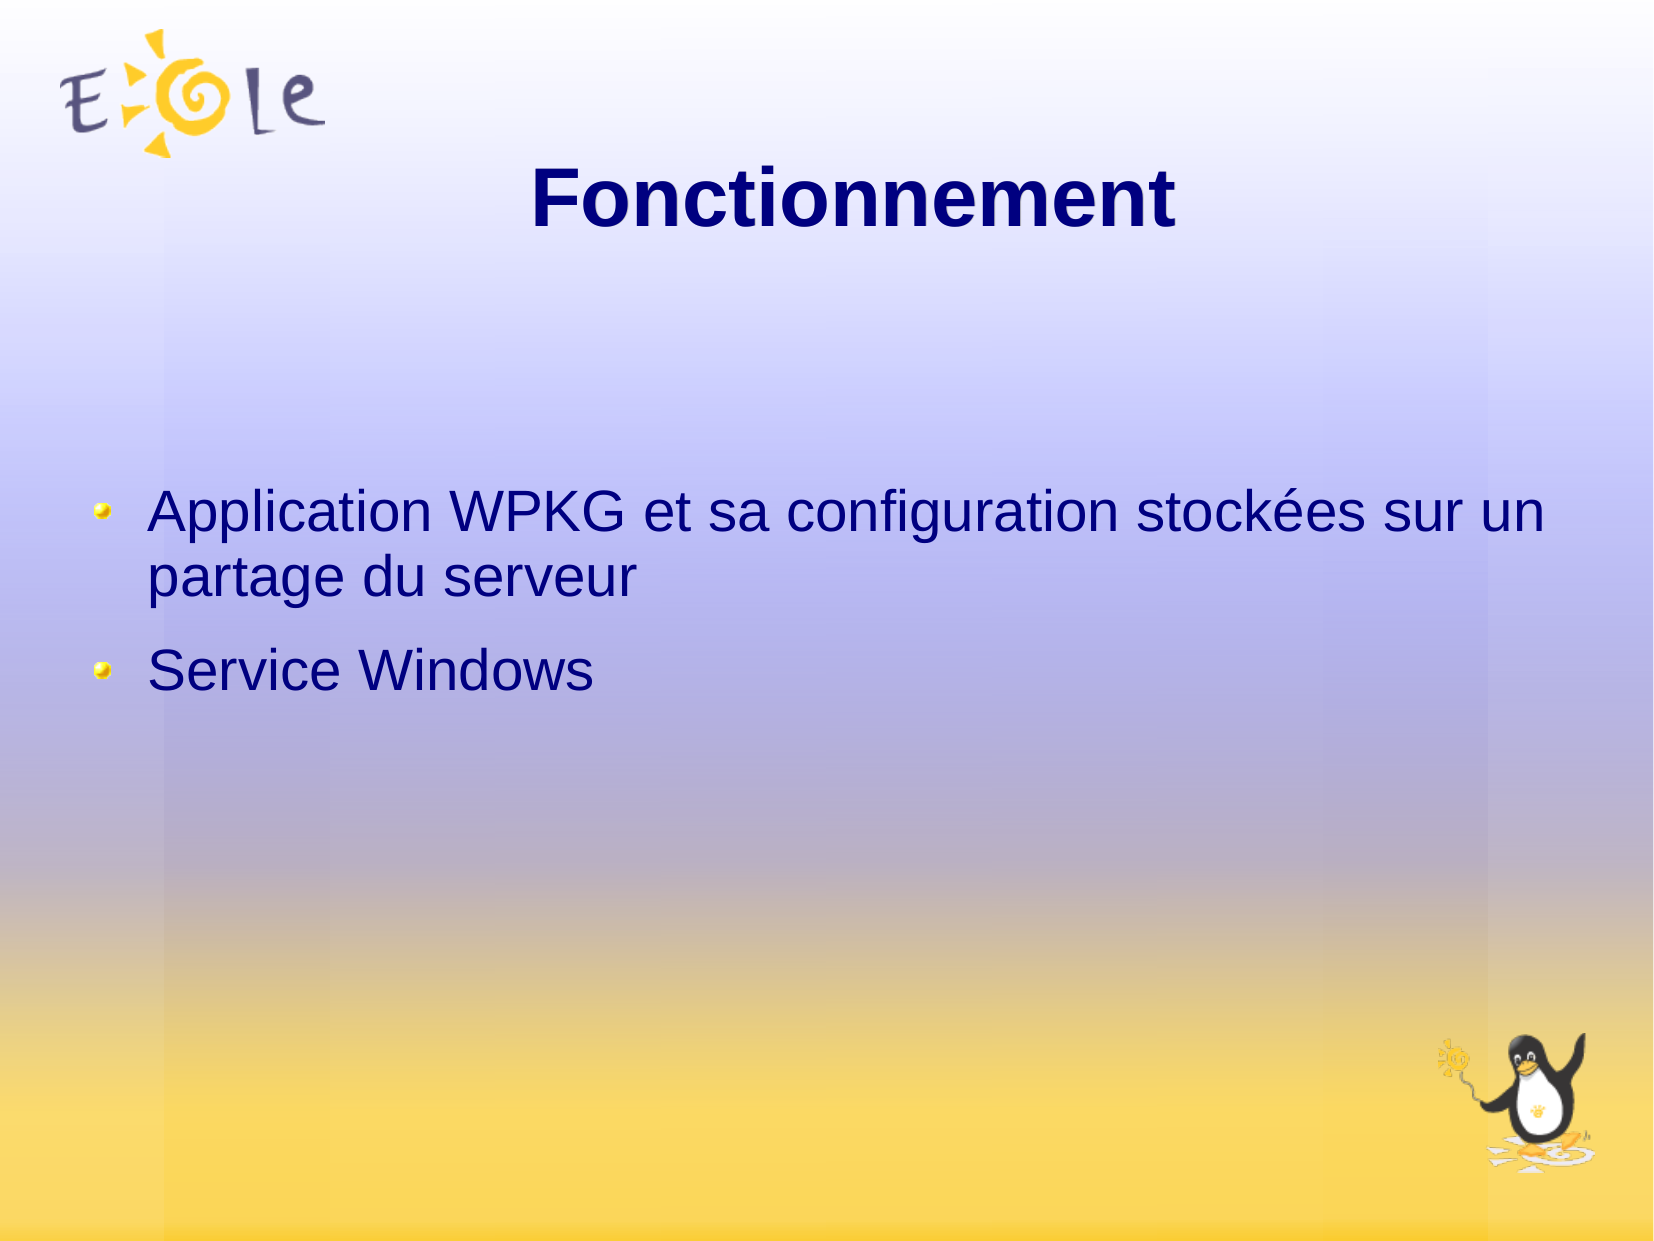

Fonctionnement
# Application WPKG et sa configuration stockées sur un partage du serveur
Service Windows